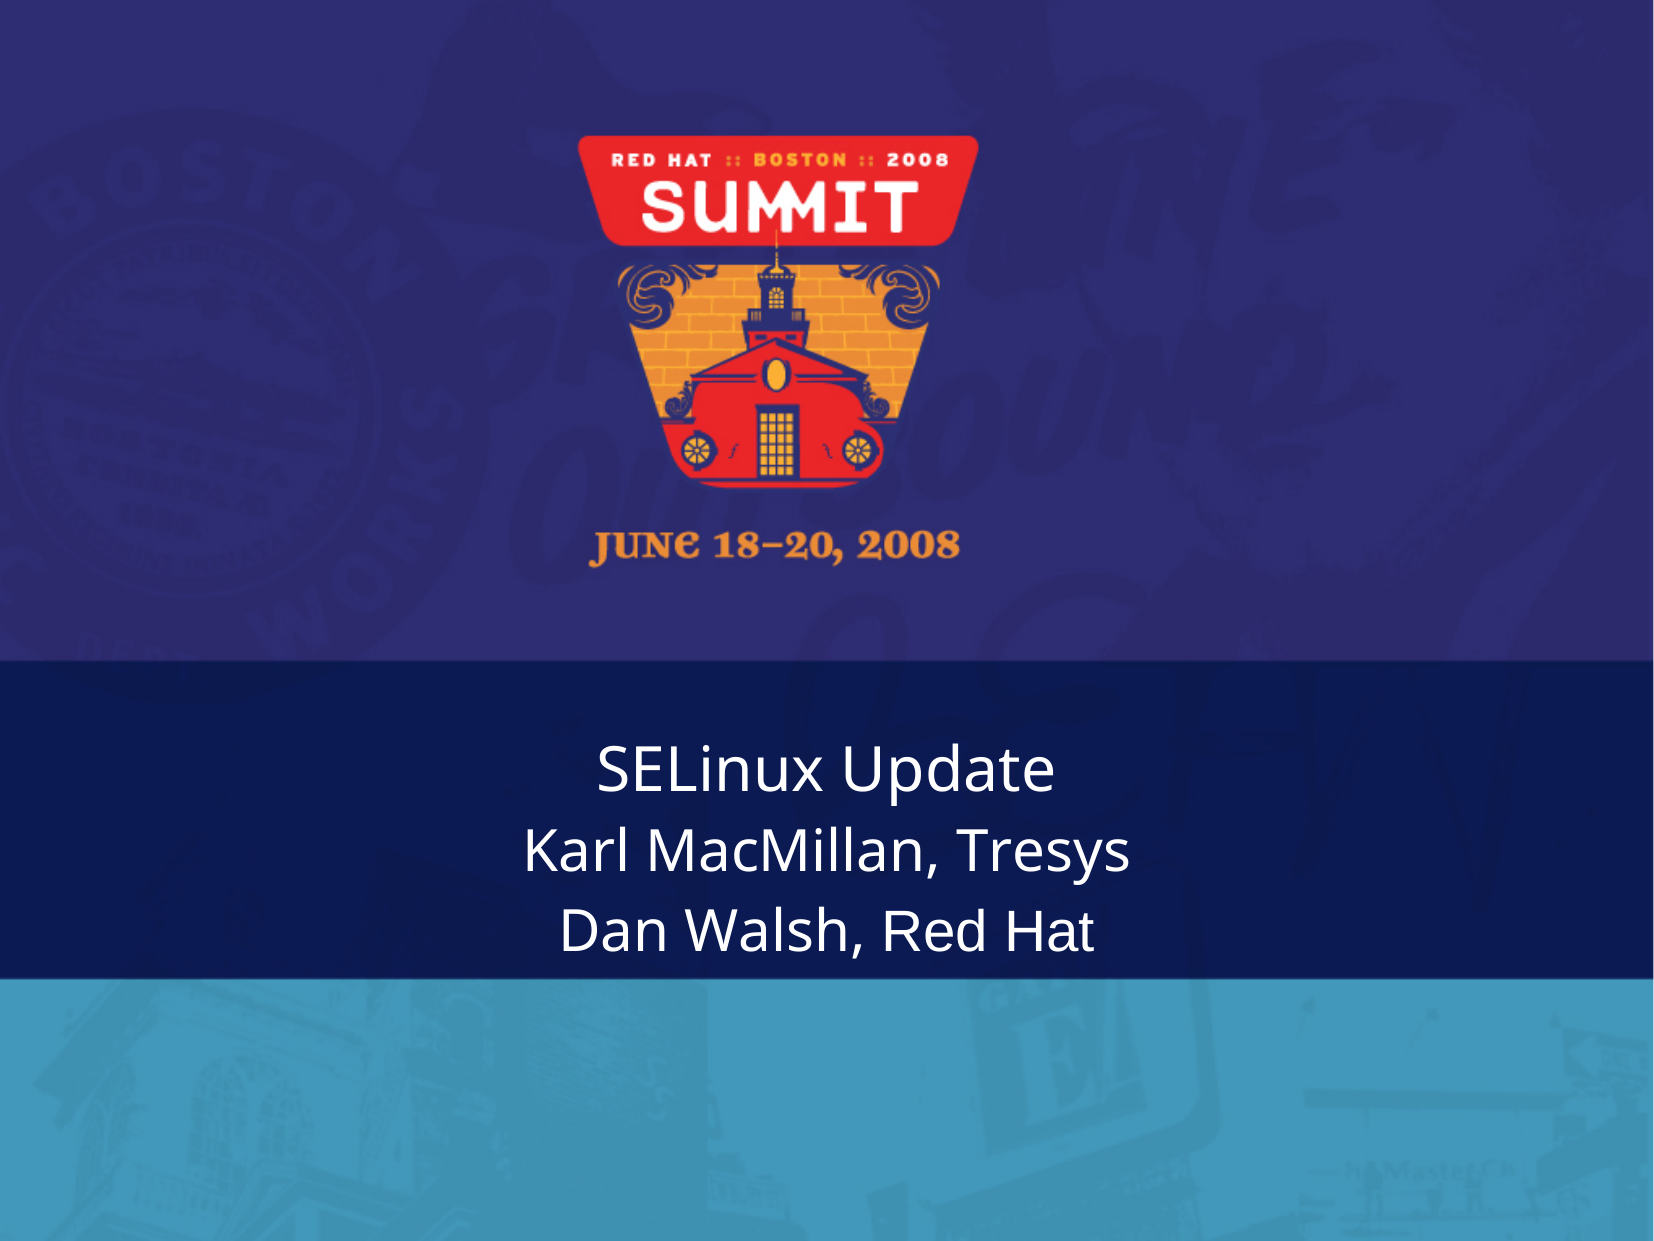

SELinux Update
Karl MacMillan, Tresys
Dan Walsh, Red Hat